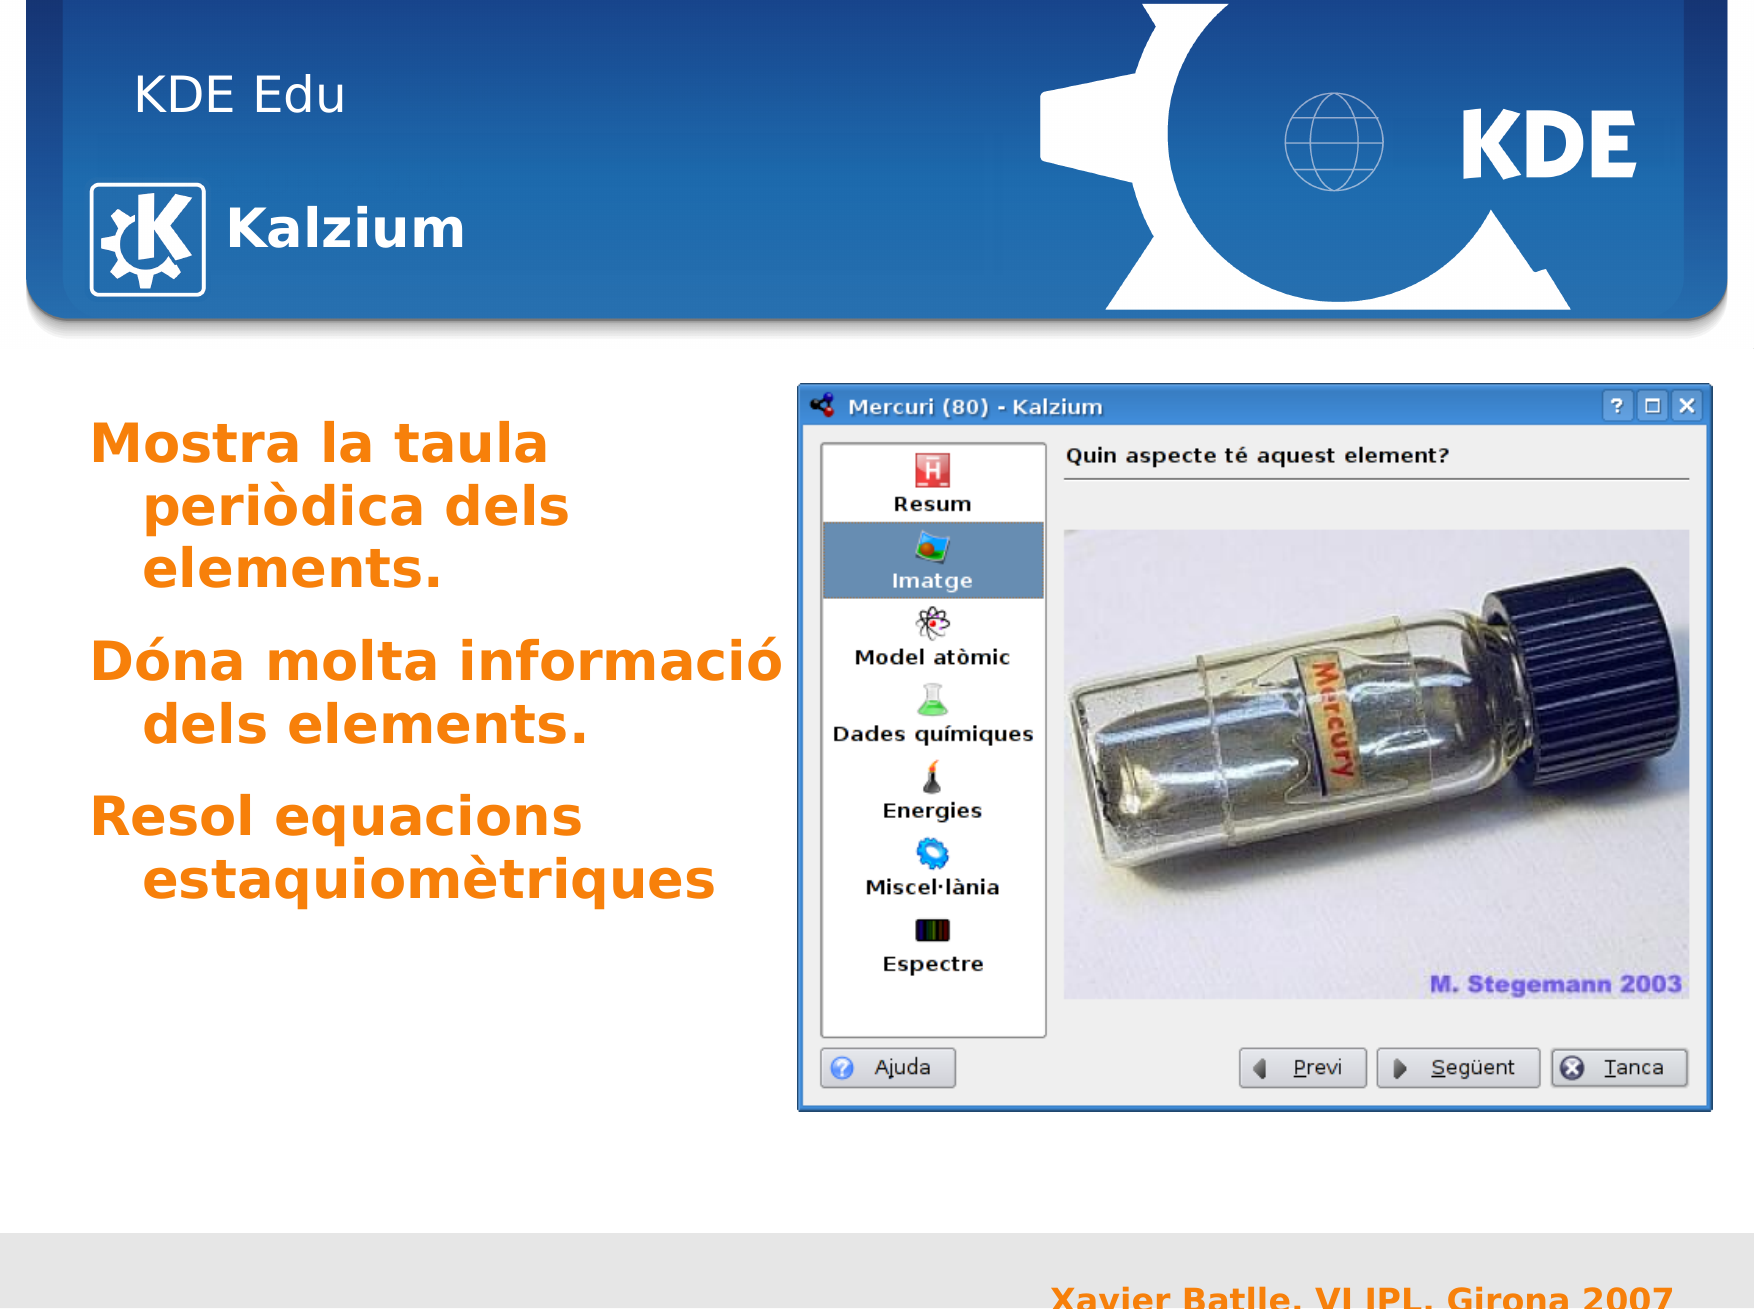

# Kalzium
Mostra la taula periòdica dels elements.
Dóna molta informació dels elements.
Resol equacions estaquiomètriques